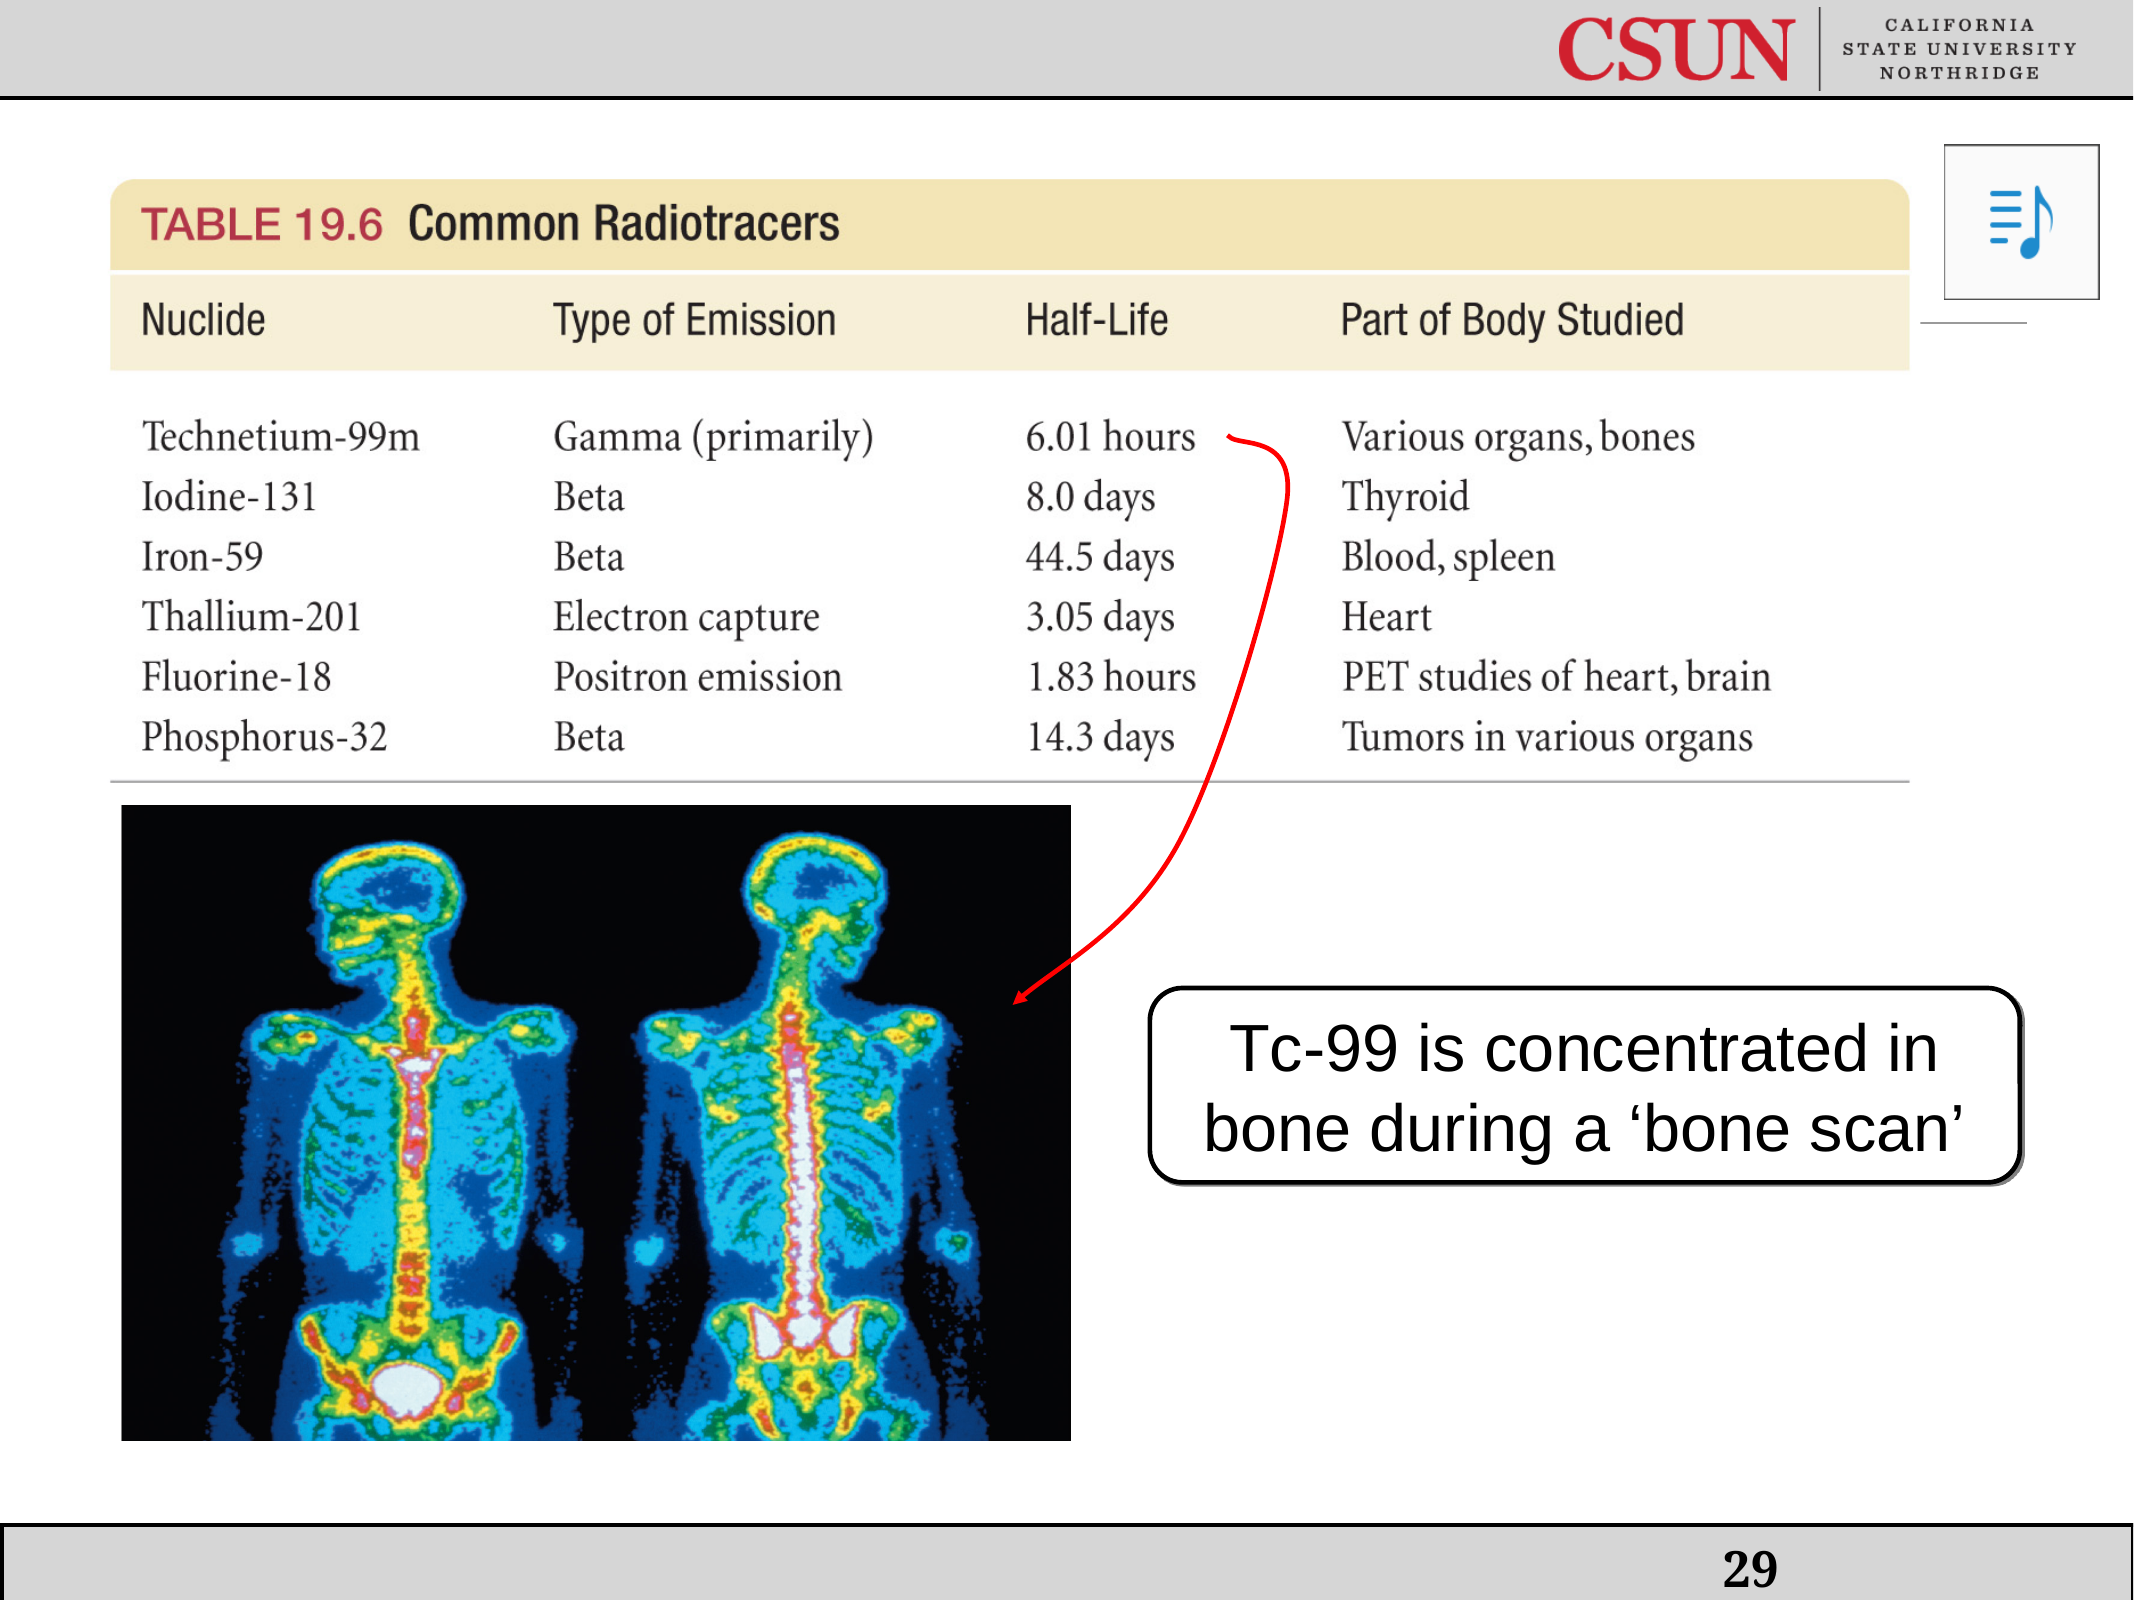

Tc-99 is concentrated in bone during a ‘bone scan’
29